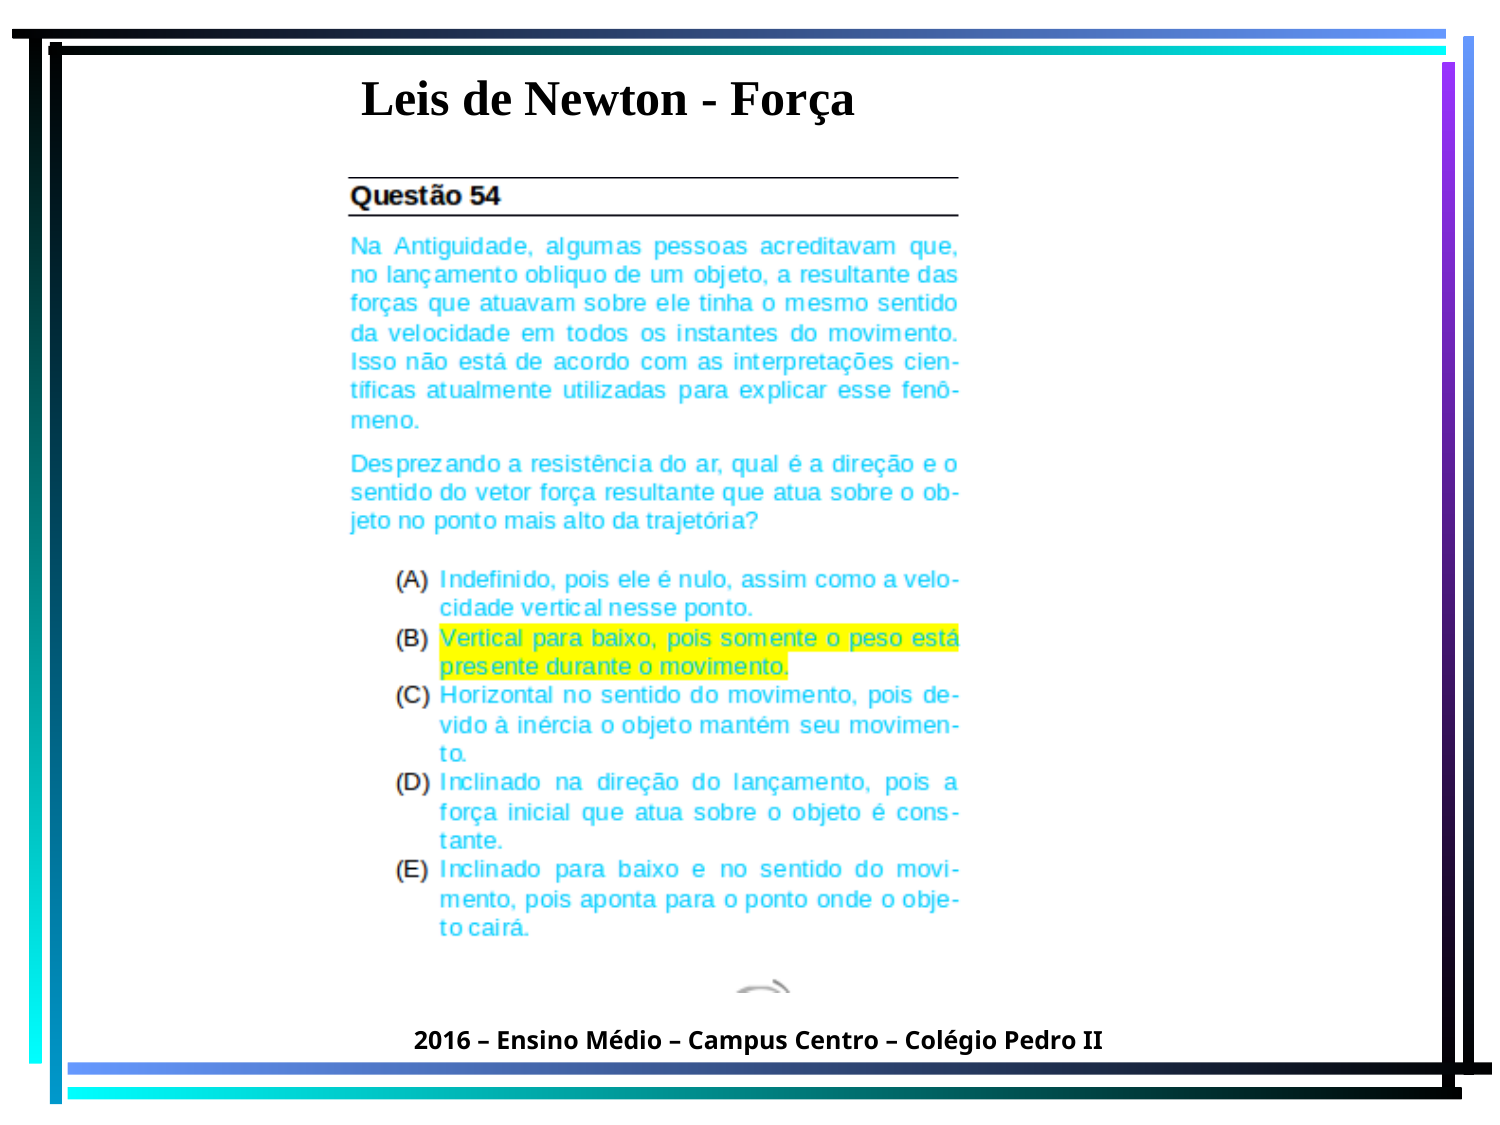

# Leis de Newton - Força
2016 – Ensino Médio – Campus Centro – Colégio Pedro II